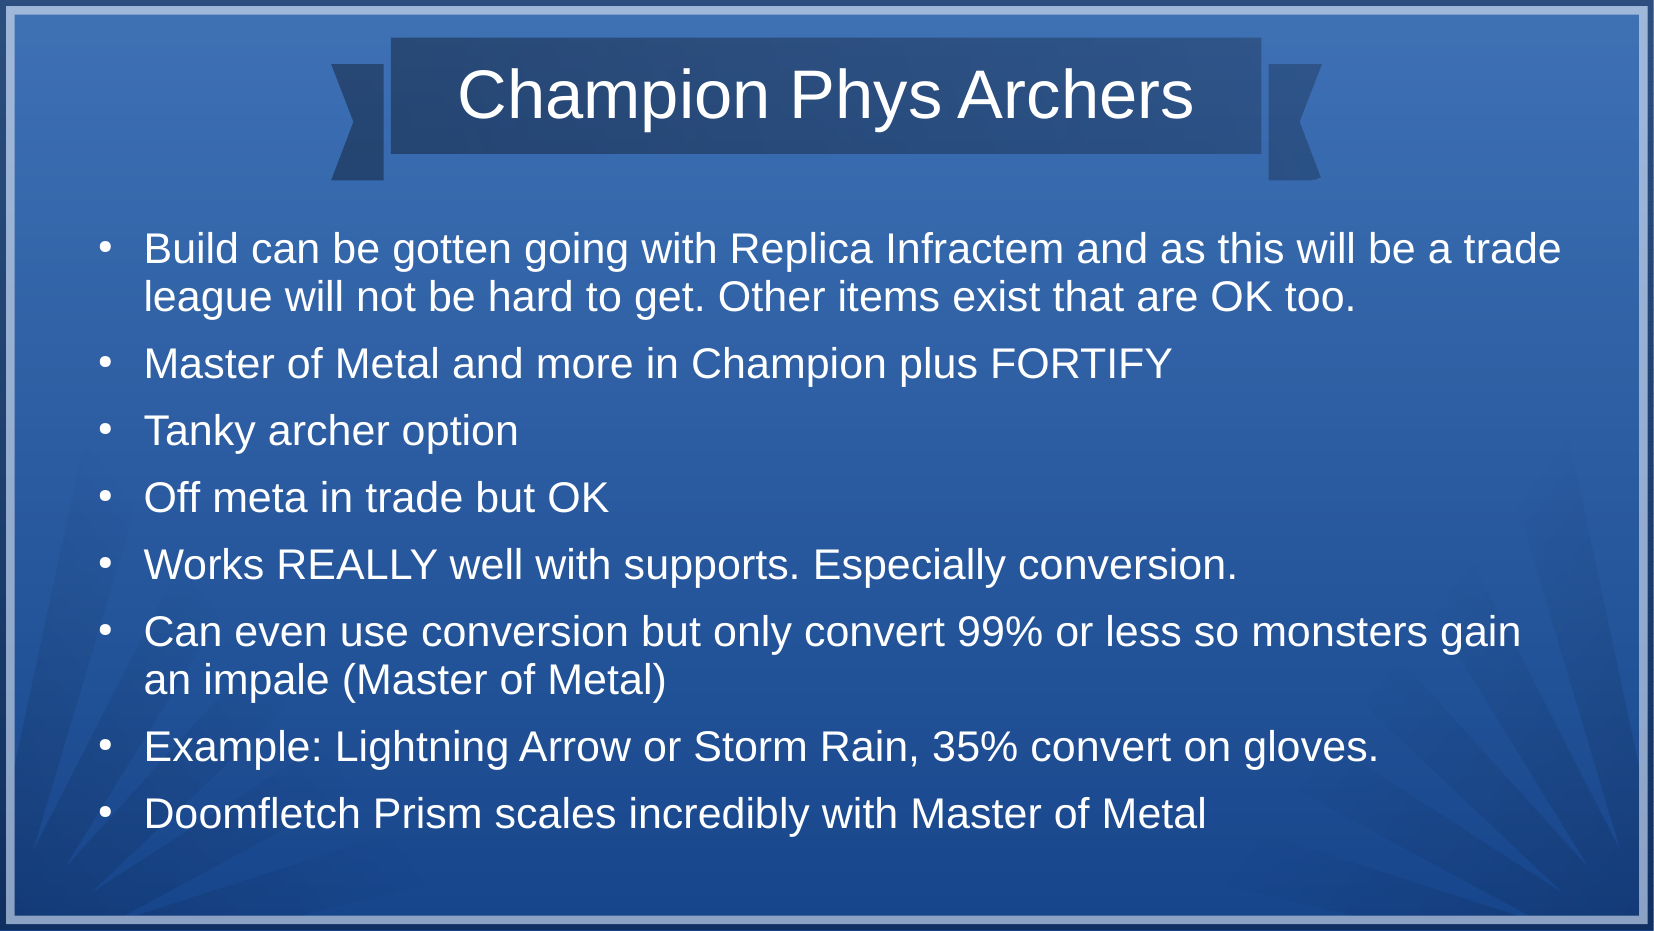

# Champion Phys Archers
Build can be gotten going with Replica Infractem and as this will be a trade league will not be hard to get. Other items exist that are OK too.
Master of Metal and more in Champion plus FORTIFY
Tanky archer option
Off meta in trade but OK
Works REALLY well with supports. Especially conversion.
Can even use conversion but only convert 99% or less so monsters gain an impale (Master of Metal)
Example: Lightning Arrow or Storm Rain, 35% convert on gloves.
Doomfletch Prism scales incredibly with Master of Metal